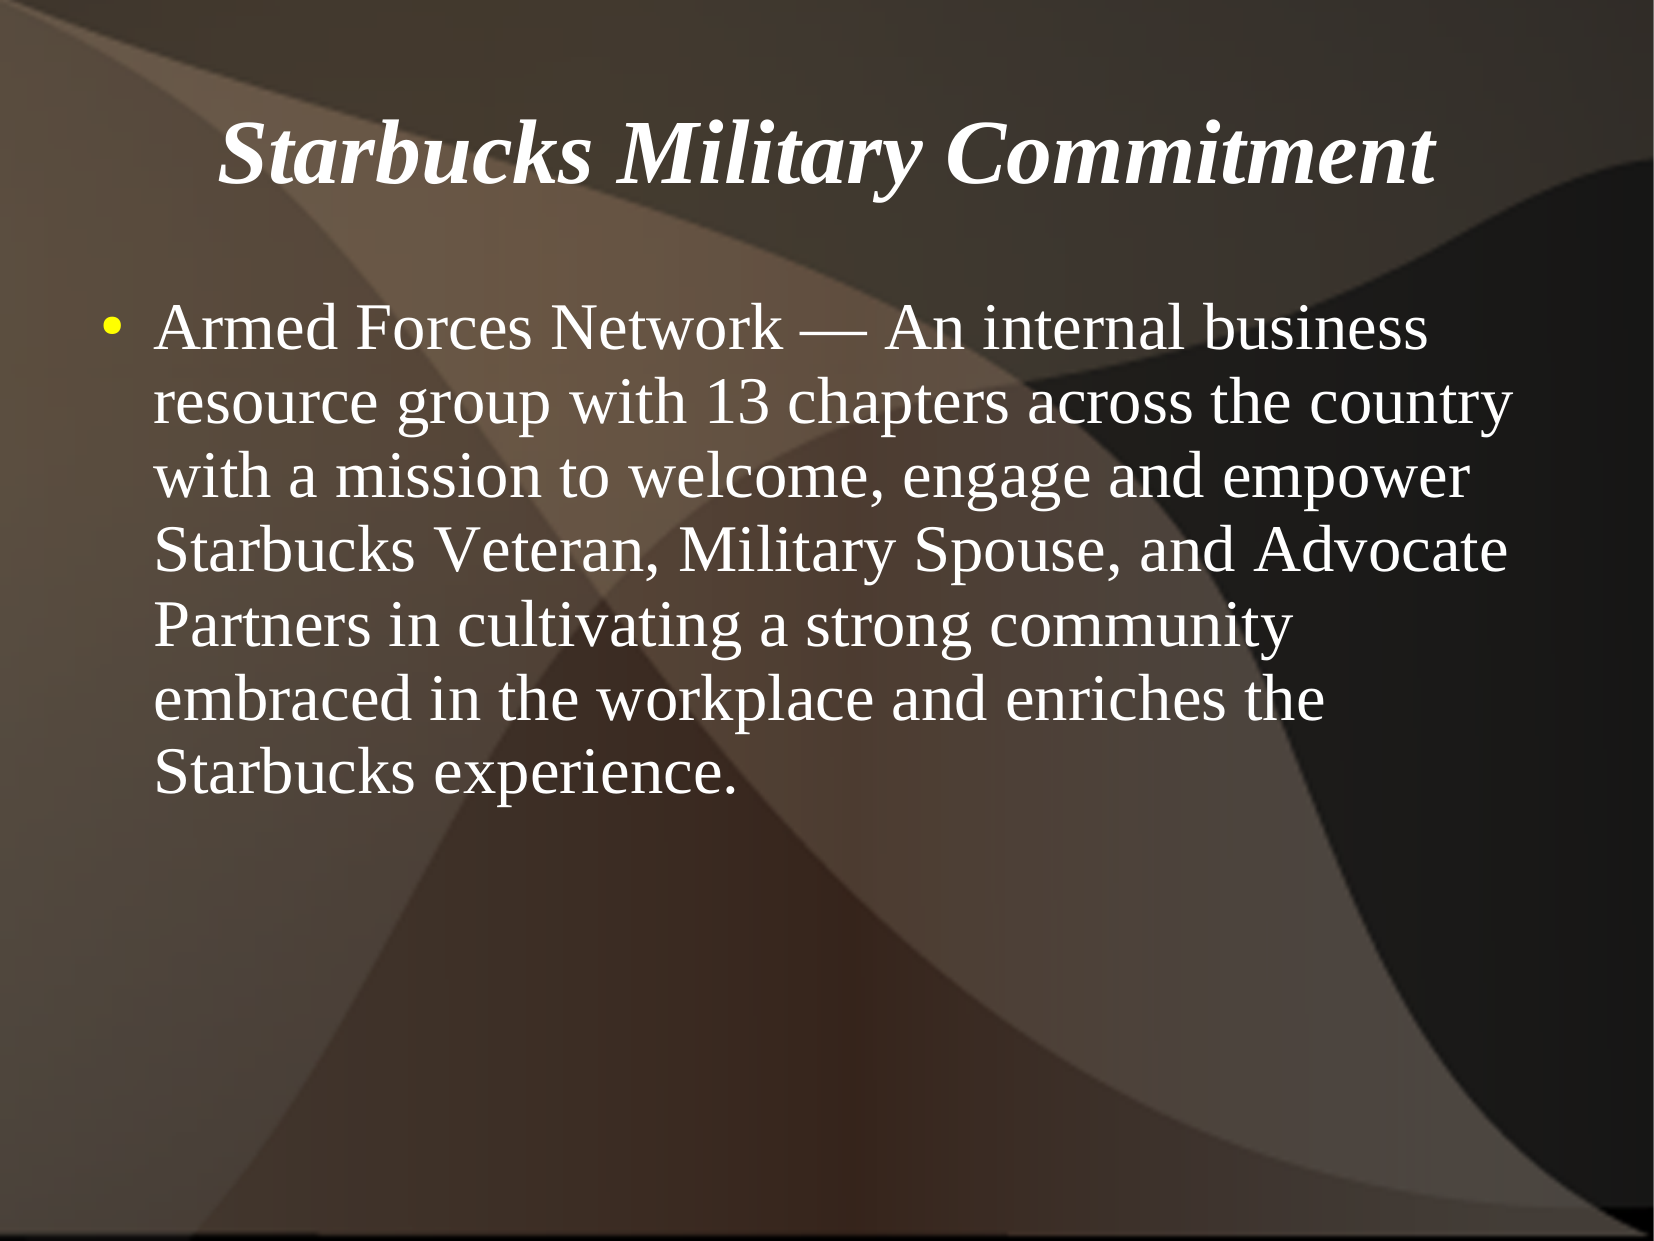

# Starbucks Military Commitment
Armed Forces Network — An internal business resource group with 13 chapters across the country with a mission to welcome, engage and empower Starbucks Veteran, Military Spouse, and Advocate Partners in cultivating a strong community embraced in the workplace and enriches the Starbucks experience.